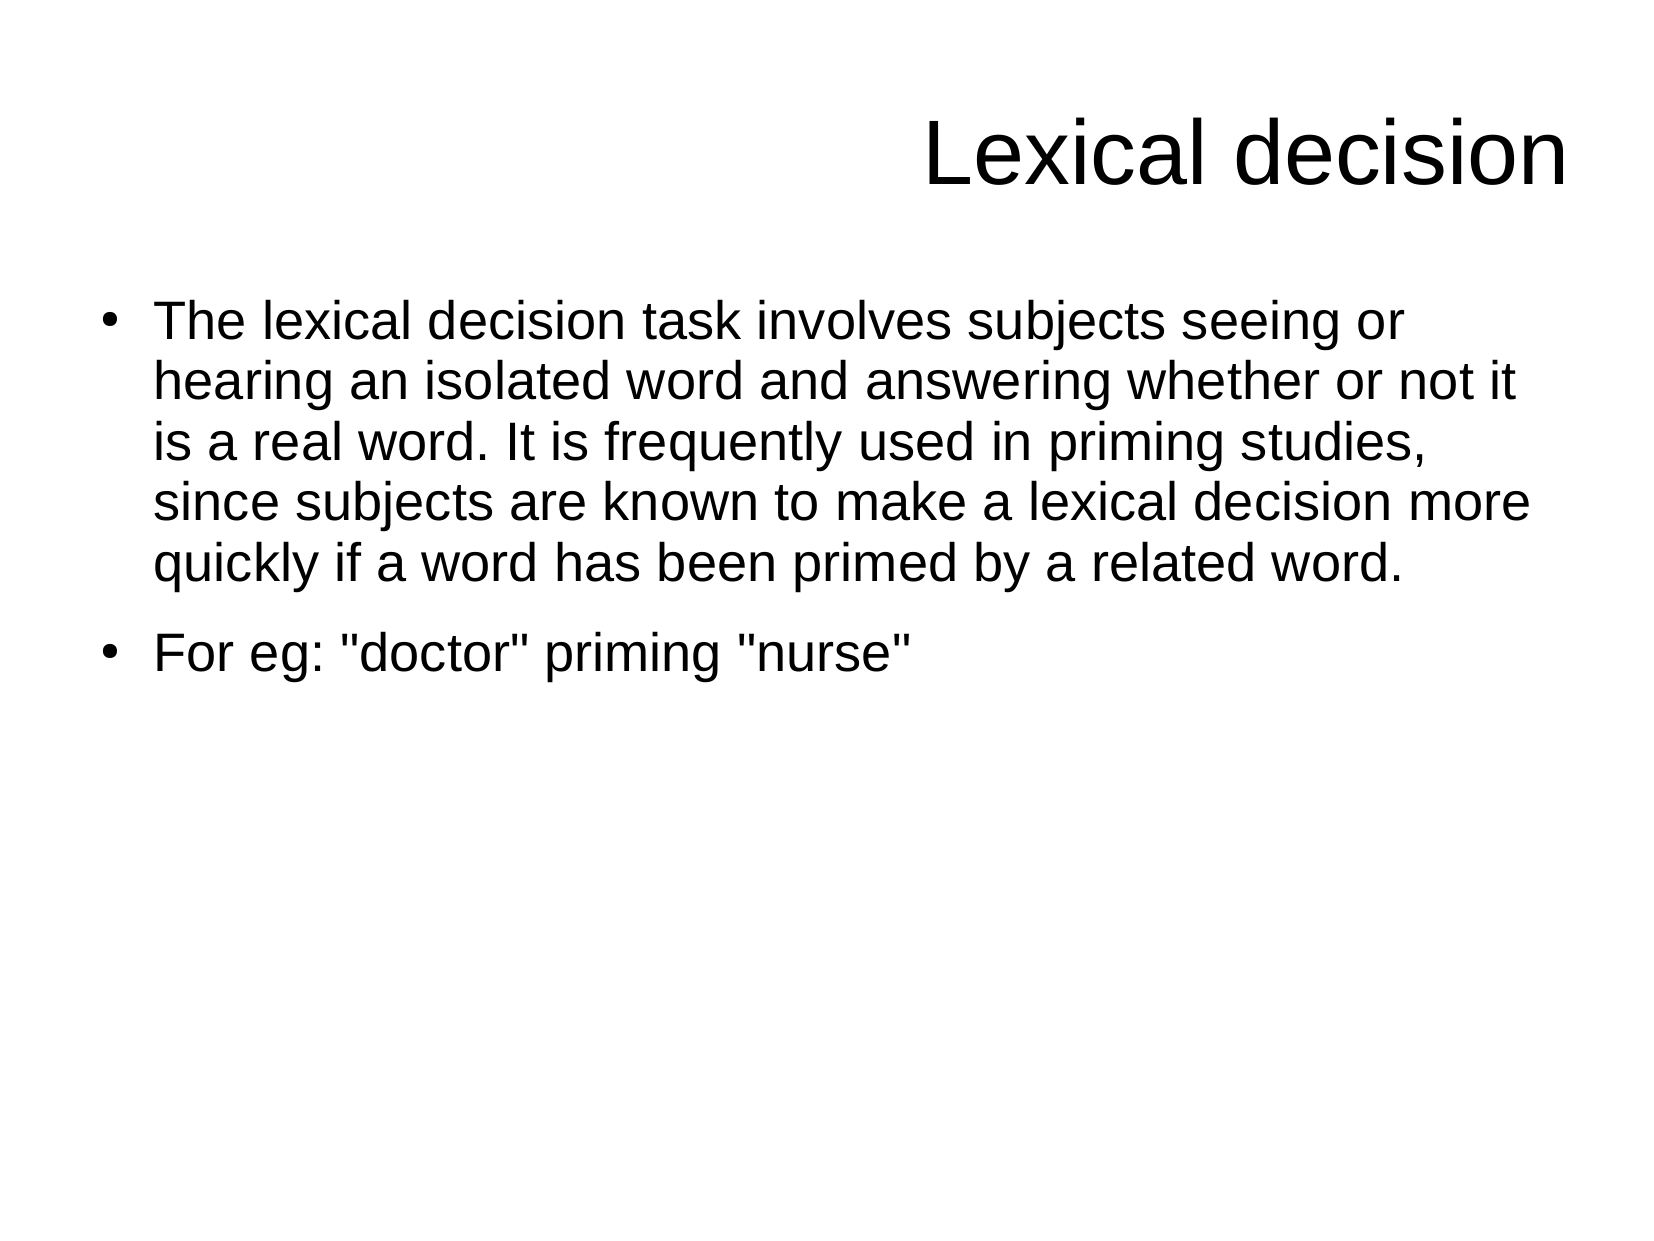

# Lexical decision
The lexical decision task involves subjects seeing or hearing an isolated word and answering whether or not it is a real word. It is frequently used in priming studies, since subjects are known to make a lexical decision more quickly if a word has been primed by a related word.
For eg: "doctor" priming "nurse"